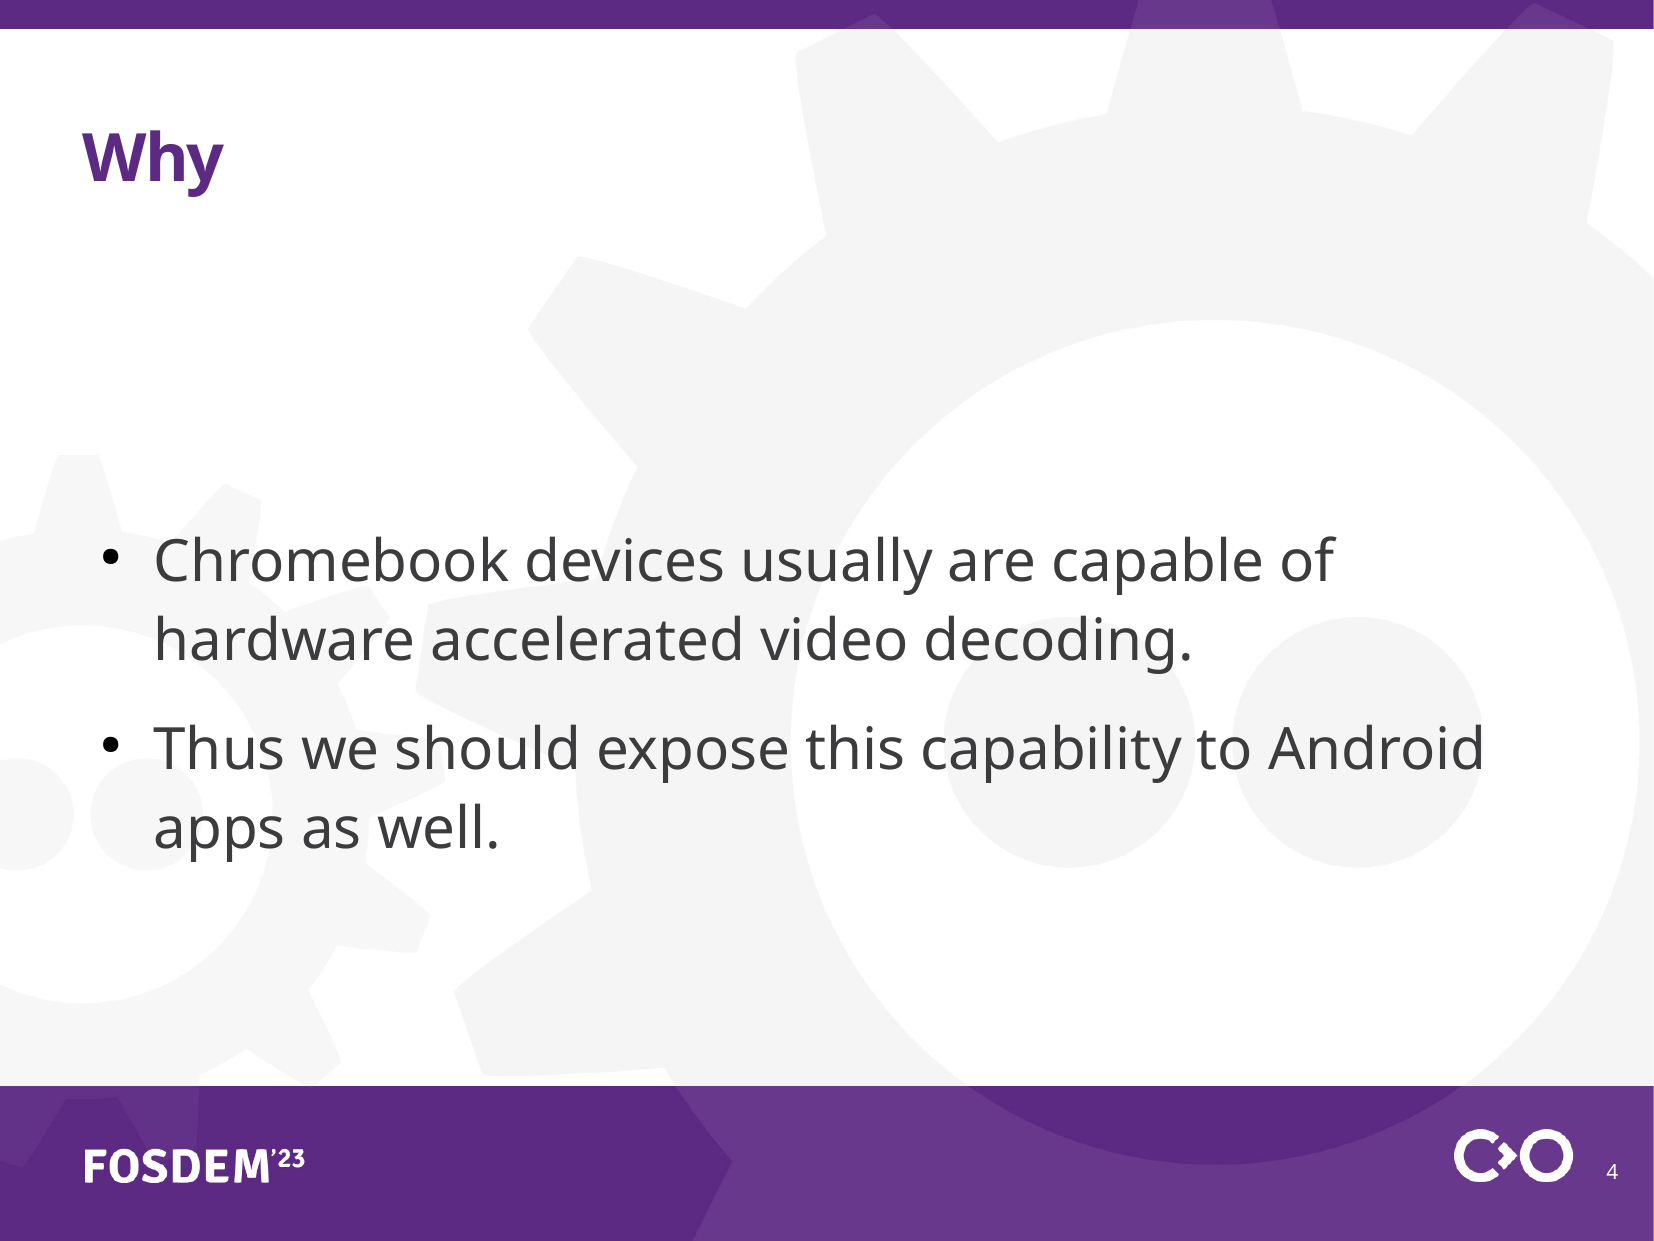

# Why
Chromebook devices usually are capable of hardware accelerated video decoding.
Thus we should expose this capability to Android apps as well.